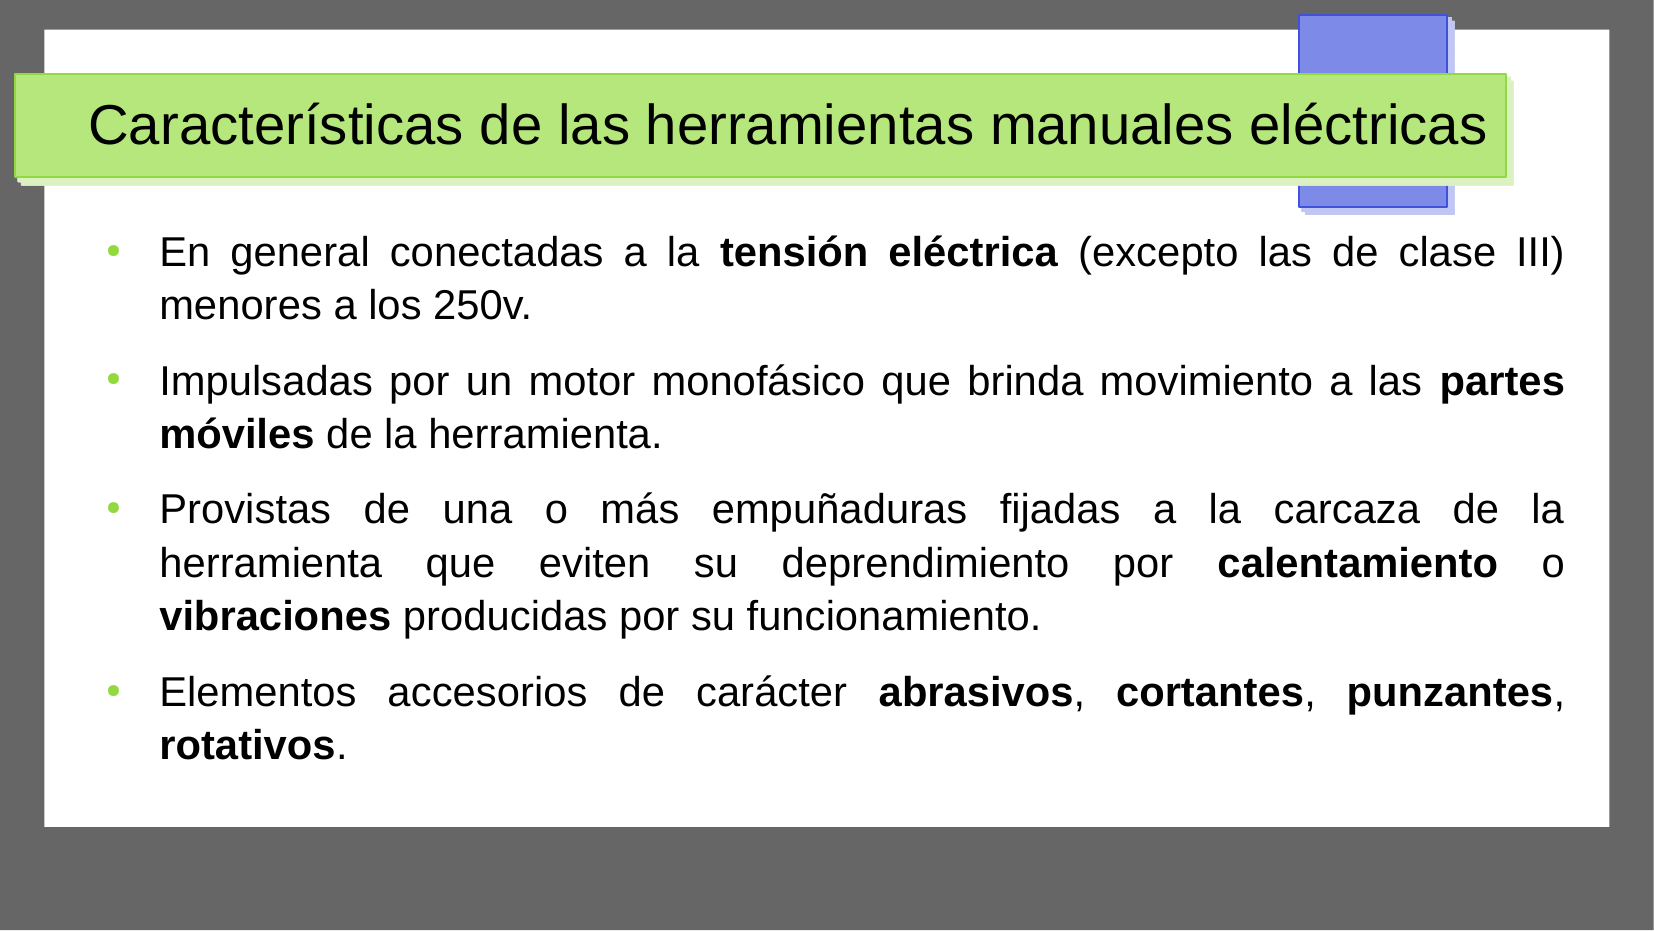

# Características de las herramientas manuales eléctricas
En general conectadas a la tensión eléctrica (excepto las de clase III) menores a los 250v.
Impulsadas por un motor monofásico que brinda movimiento a las partes móviles de la herramienta.
Provistas de una o más empuñaduras fijadas a la carcaza de la herramienta que eviten su deprendimiento por calentamiento o vibraciones producidas por su funcionamiento.
Elementos accesorios de carácter abrasivos, cortantes, punzantes, rotativos.